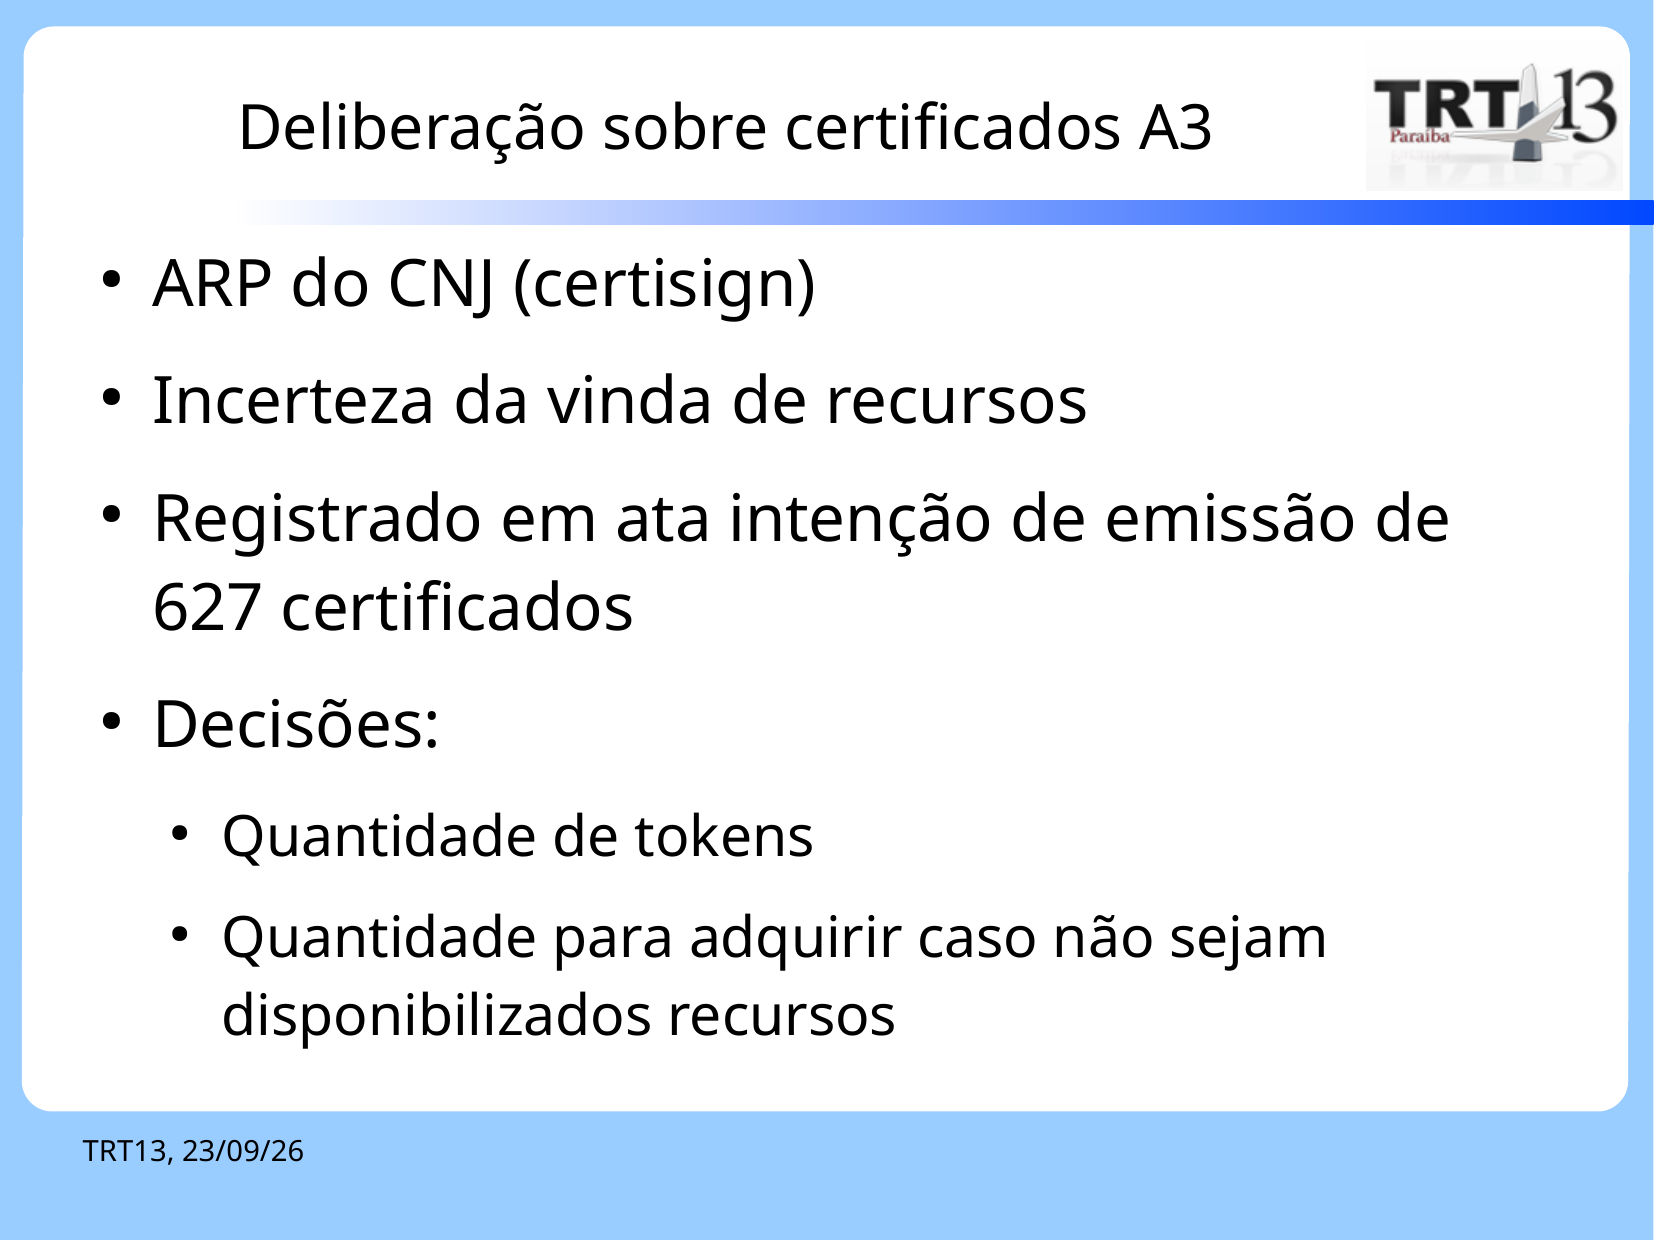

# Deliberação sobre certificados A3
ARP do CNJ (certisign)
Incerteza da vinda de recursos
Registrado em ata intenção de emissão de 627 certificados
Decisões:
Quantidade de tokens
Quantidade para adquirir caso não sejam disponibilizados recursos